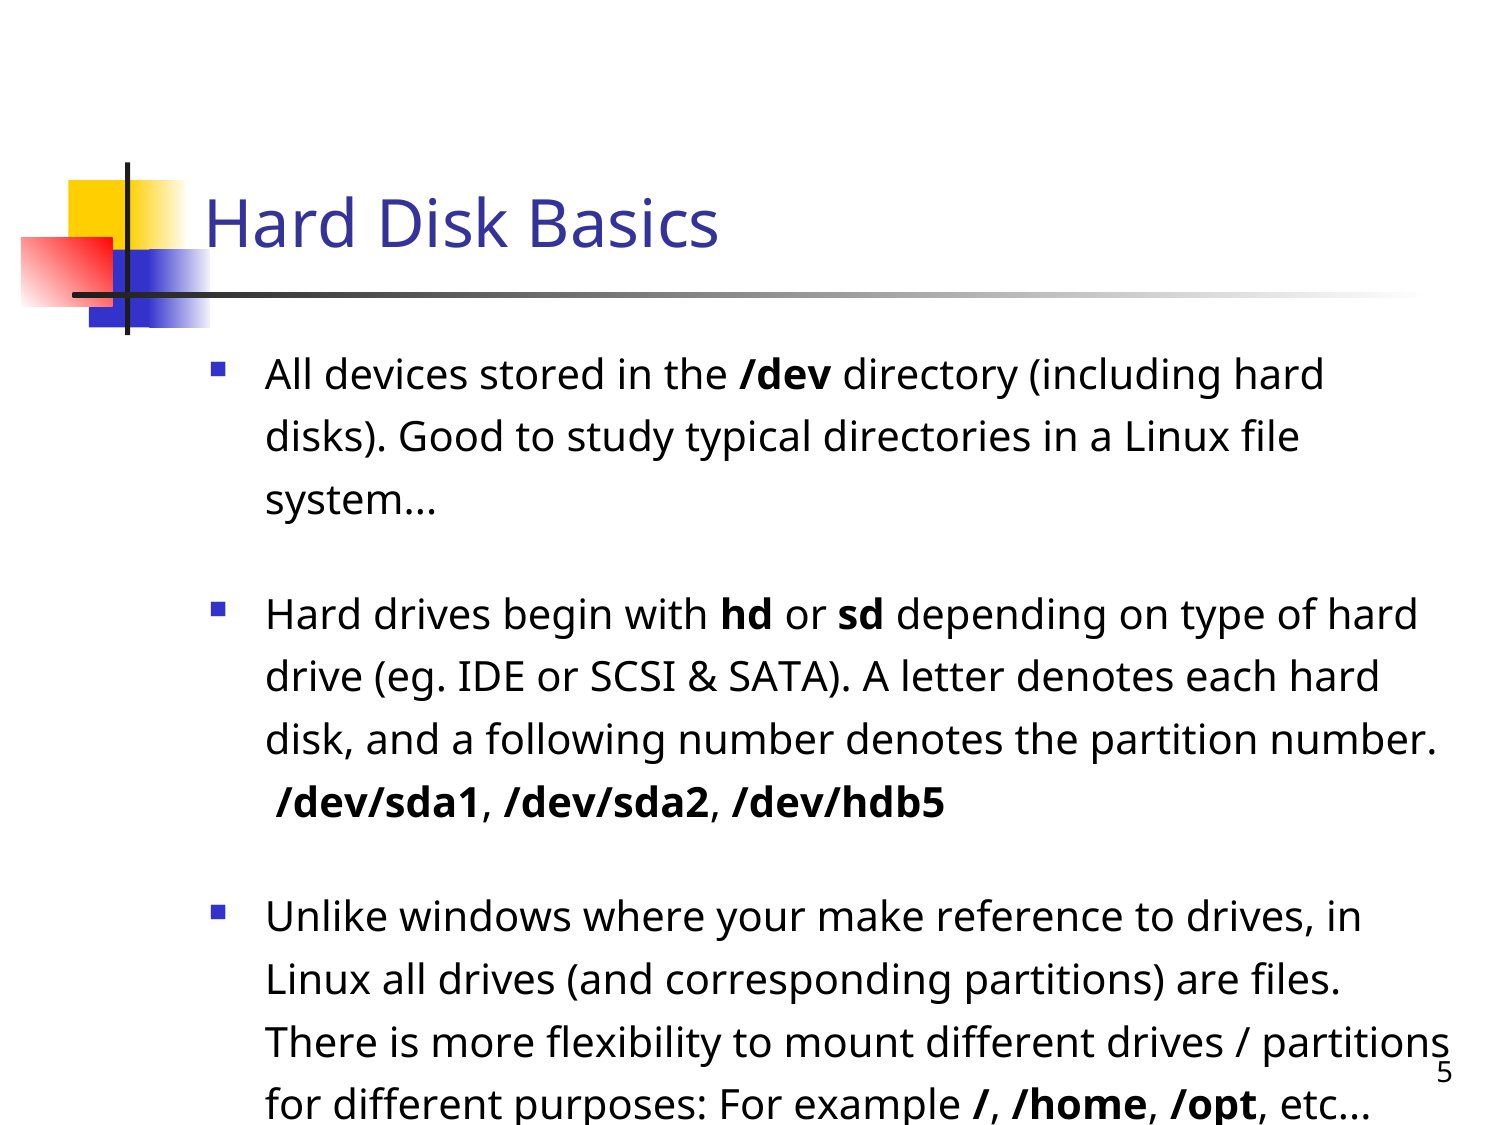

# Hard Disk Basics
All devices stored in the /dev directory (including hard disks). Good to study typical directories in a Linux file system...
Hard drives begin with hd or sd depending on type of hard drive (eg. IDE or SCSI & SATA). A letter denotes each hard disk, and a following number denotes the partition number. /dev/sda1, /dev/sda2, /dev/hdb5
Unlike windows where your make reference to drives, in Linux all drives (and corresponding partitions) are files. There is more flexibility to mount different drives / partitions for different purposes: For example /, /home, /opt, etc...
5